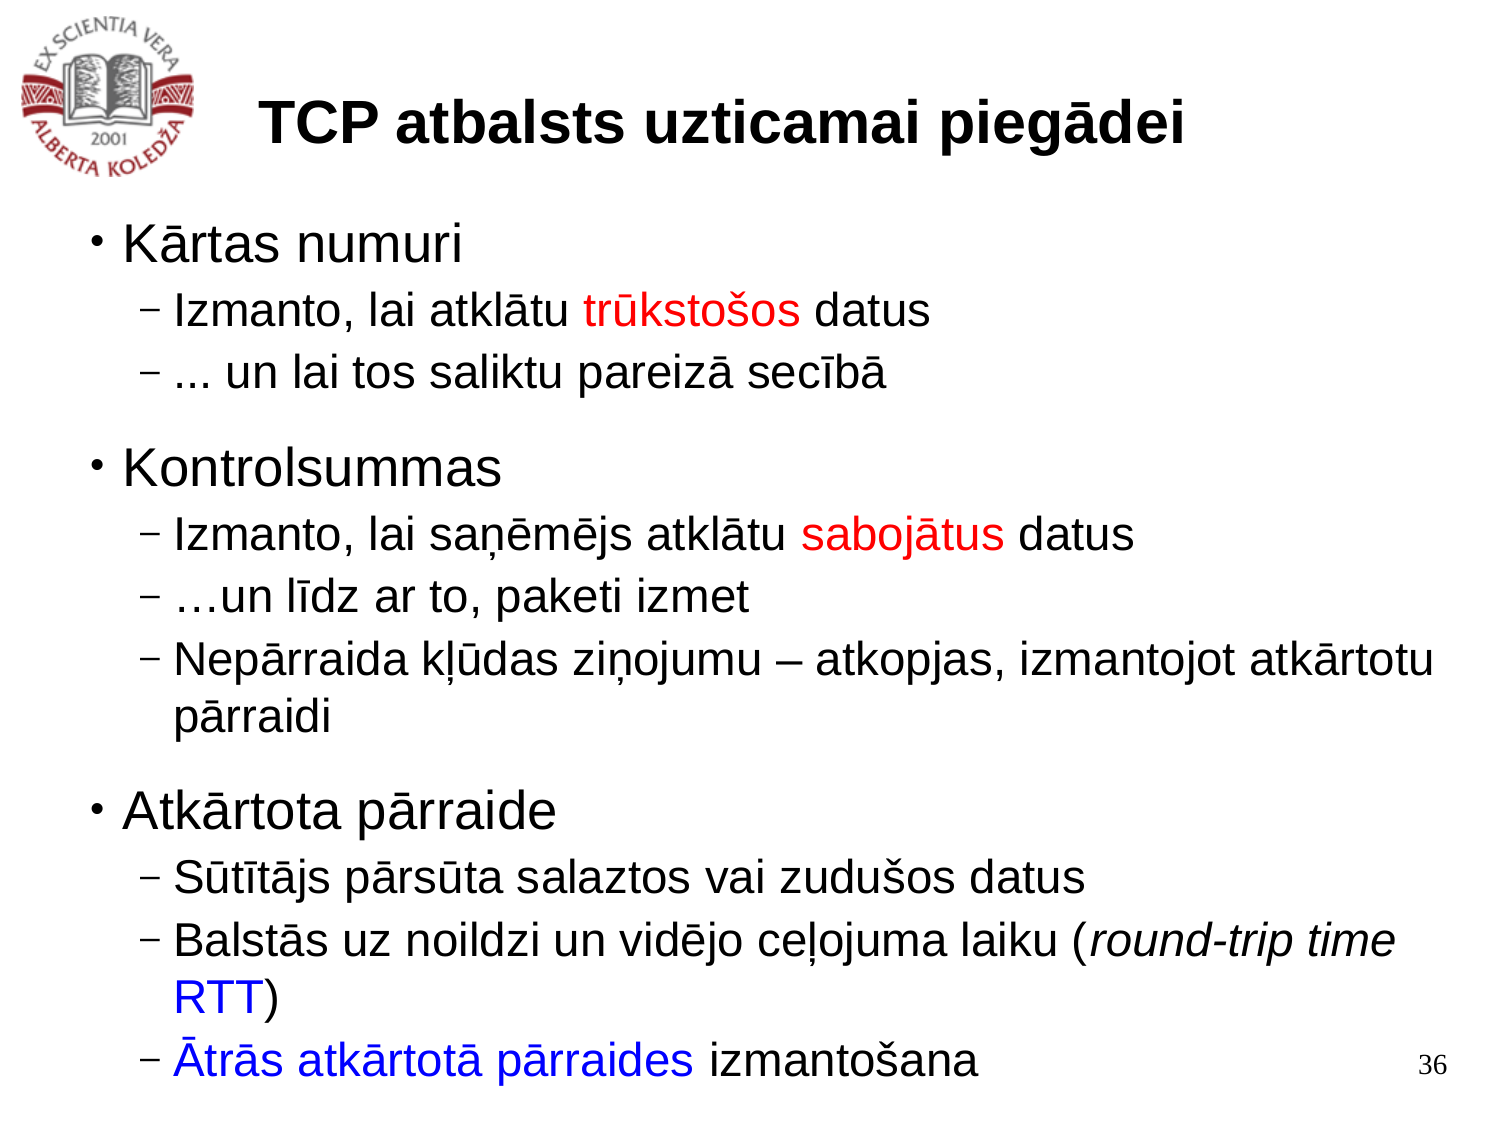

# TCP atbalsts uzticamai piegādei
Kārtas numuri
Izmanto, lai atklātu trūkstošos datus
... un lai tos saliktu pareizā secībā
Kontrolsummas
Izmanto, lai saņēmējs atklātu sabojātus datus
…un līdz ar to, paketi izmet
Nepārraida kļūdas ziņojumu – atkopjas, izmantojot atkārtotu pārraidi
Atkārtota pārraide
Sūtītājs pārsūta salaztos vai zudušos datus
Balstās uz noildzi un vidējo ceļojuma laiku (round-trip time RTT)
Ātrās atkārtotā pārraides izmantošana